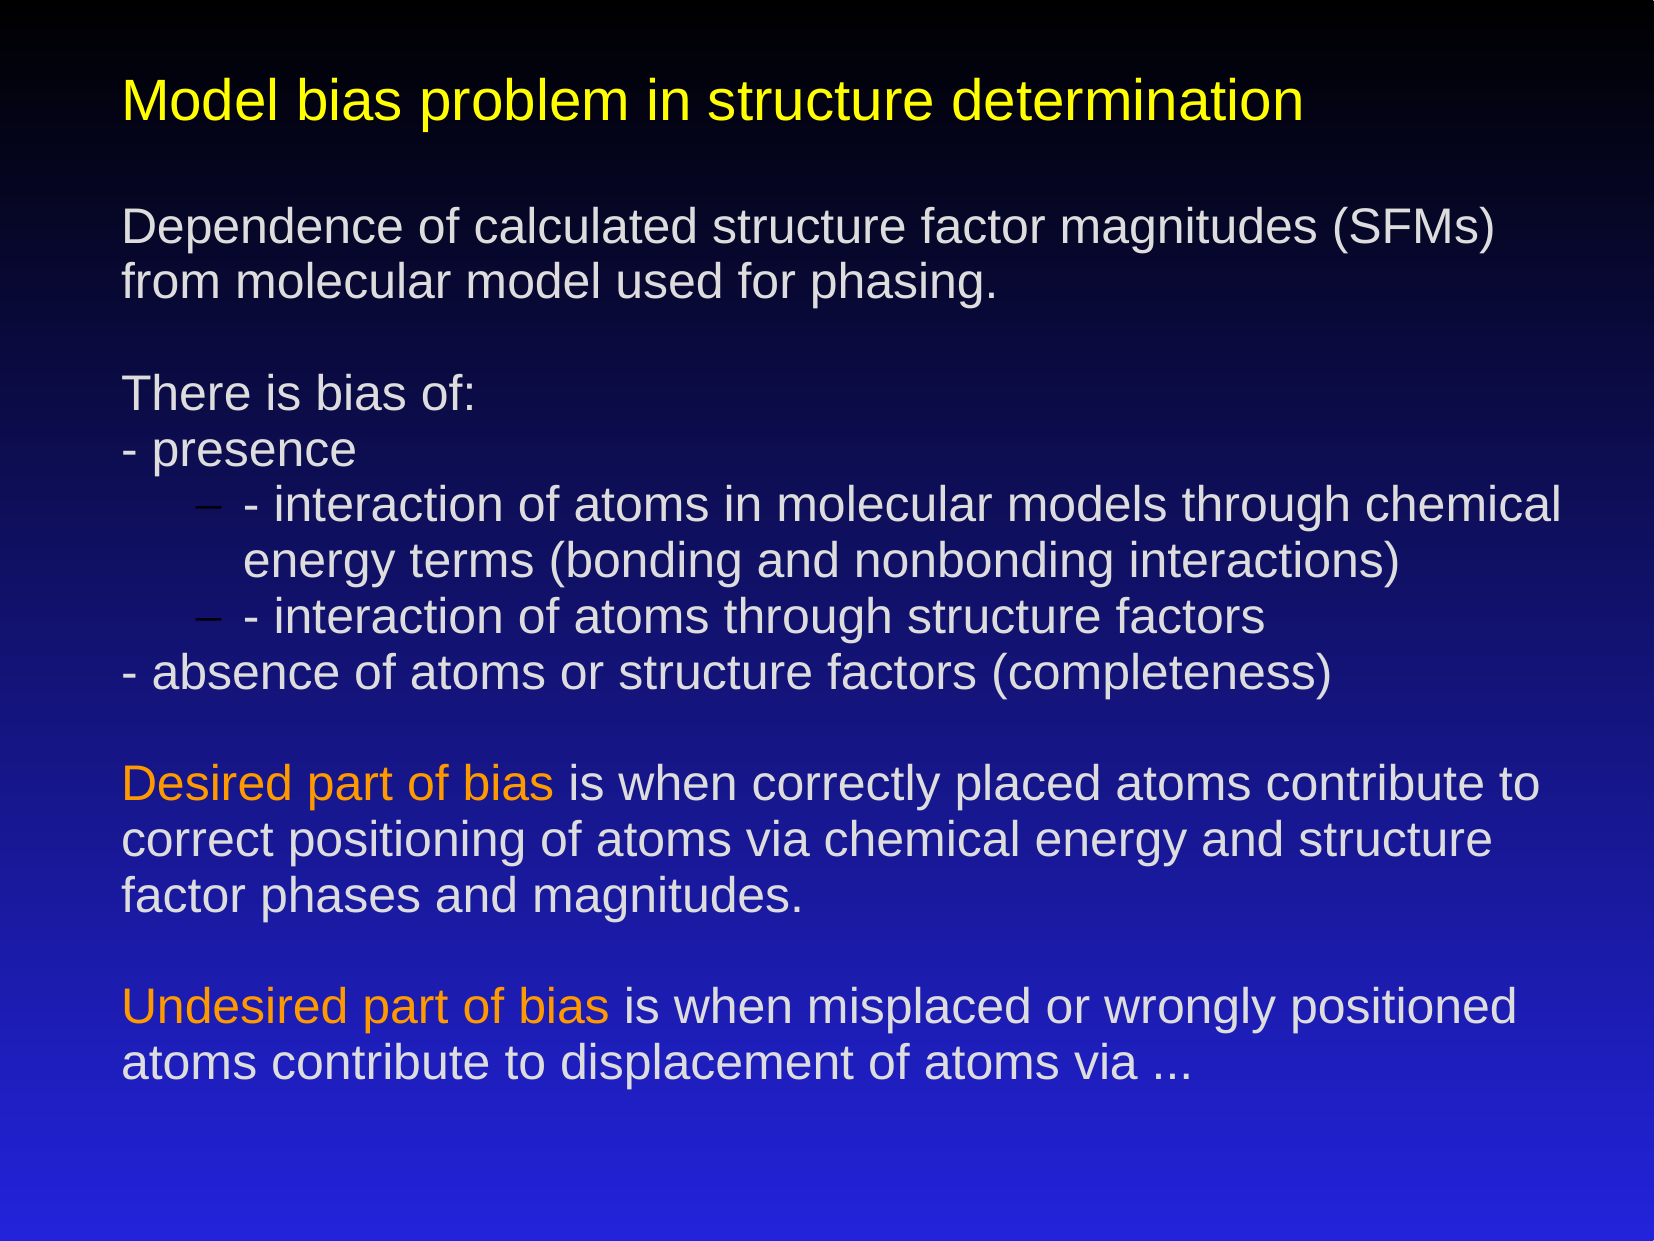

Model bias problem in structure determination
Dependence of calculated structure factor magnitudes (SFMs) from molecular model used for phasing.
There is bias of:
- presence
- interaction of atoms in molecular models through chemical energy terms (bonding and nonbonding interactions)
- interaction of atoms through structure factors
- absence of atoms or structure factors (completeness)
Desired part of bias is when correctly placed atoms contribute to correct positioning of atoms via chemical energy and structure factor phases and magnitudes.
Undesired part of bias is when misplaced or wrongly positioned atoms contribute to displacement of atoms via ...